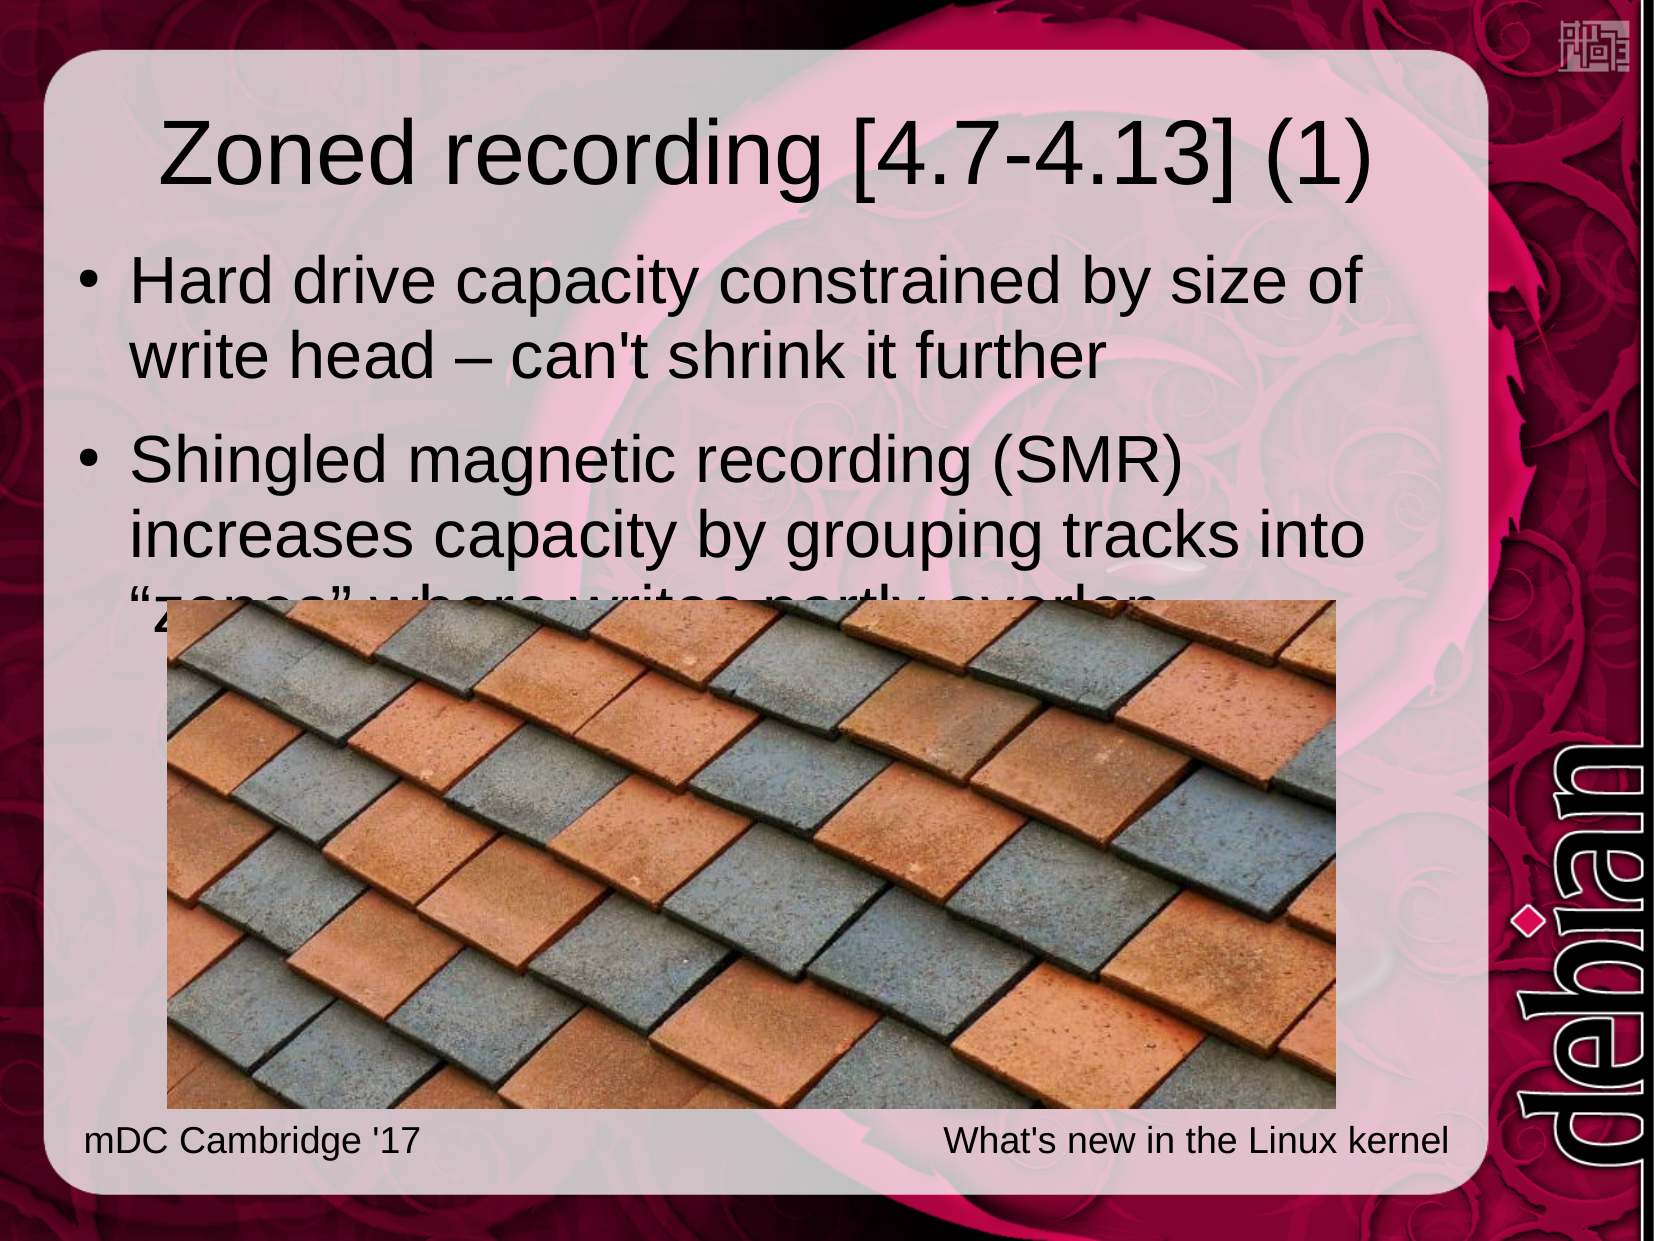

# Zoned recording [4.7-4.13] (1)
Hard drive capacity constrained by size of write head – can't shrink it further
Shingled magnetic recording (SMR) increases capacity by grouping tracks into “zones” where writes partly overlap